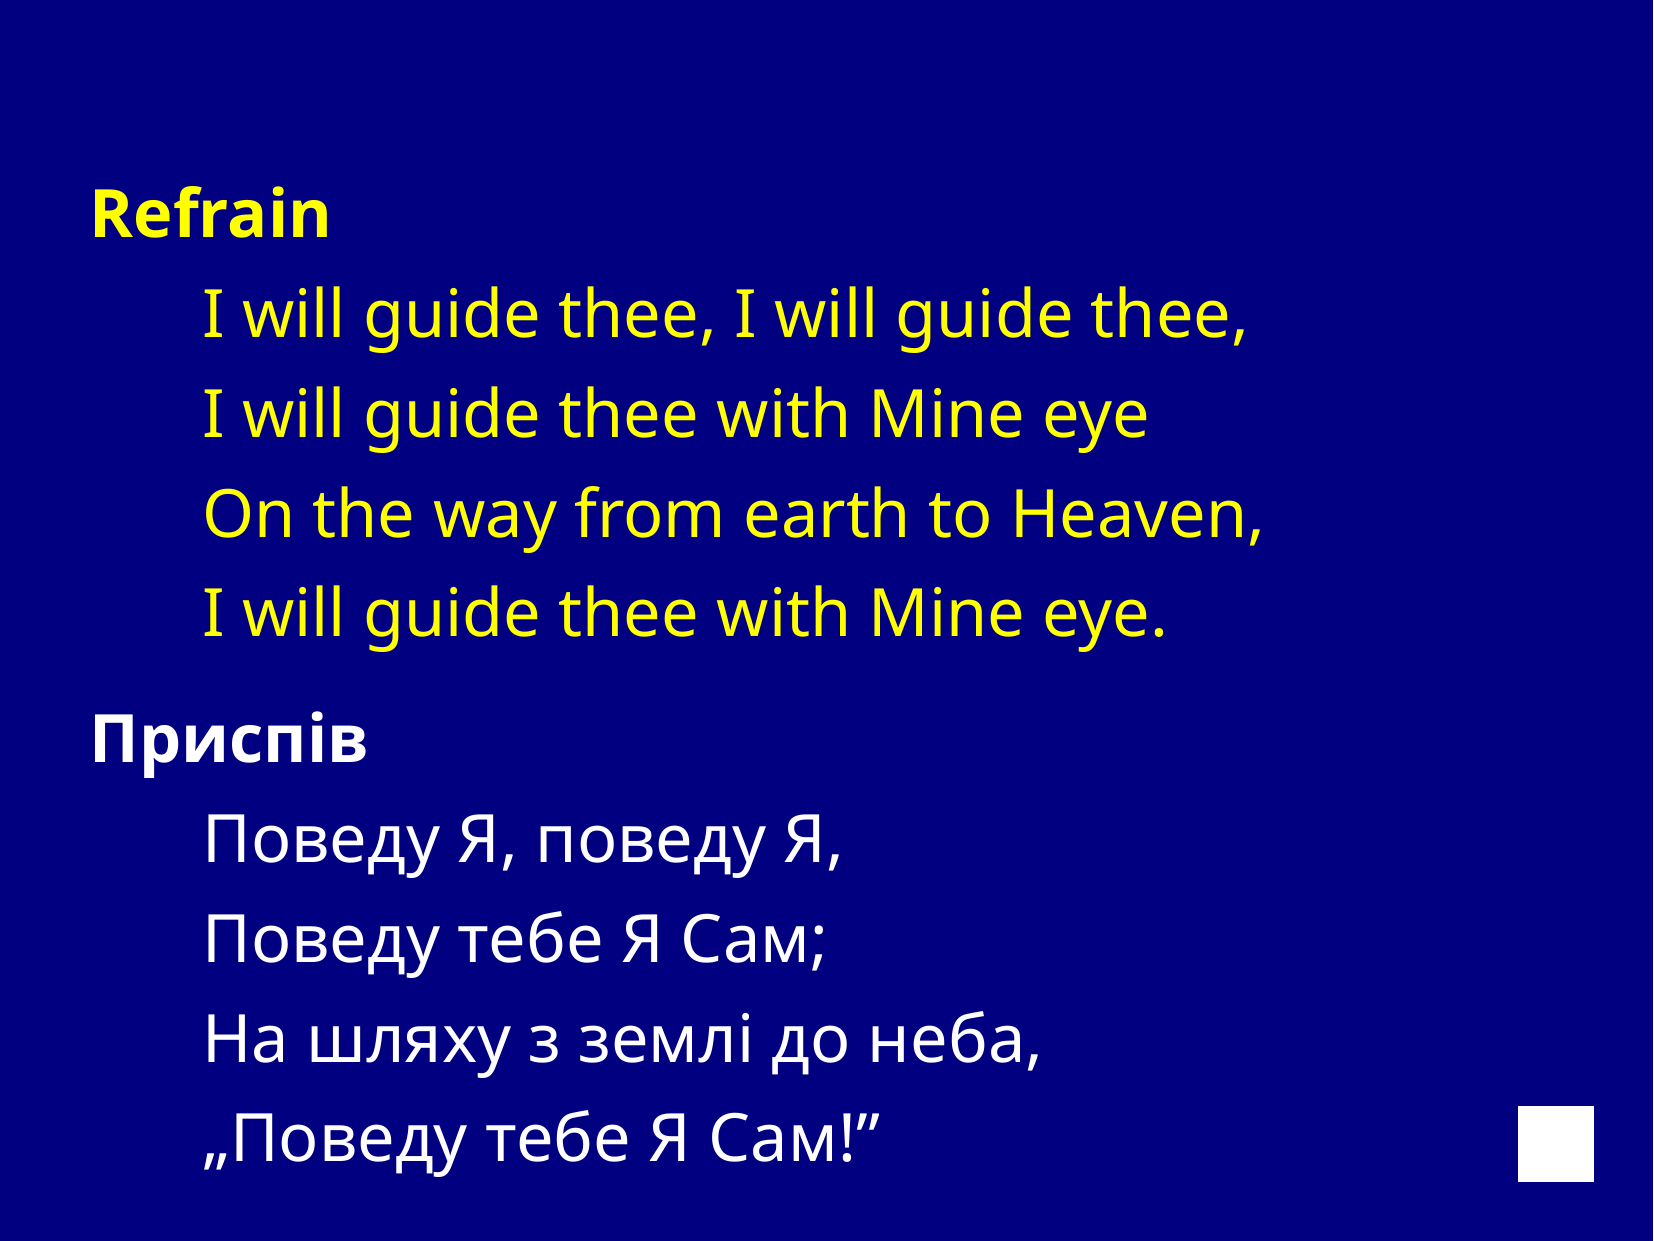

Refrain
	I will guide thee, I will guide thee,
	I will guide thee with Mine eye
	On the way from earth to Heaven,
	I will guide thee with Mine eye.
Приспів
	Поведу Я, поведу Я,
	Поведу тебе Я Сам;
	На шляху з землі до неба,
	„Поведу тебе Я Сам!”